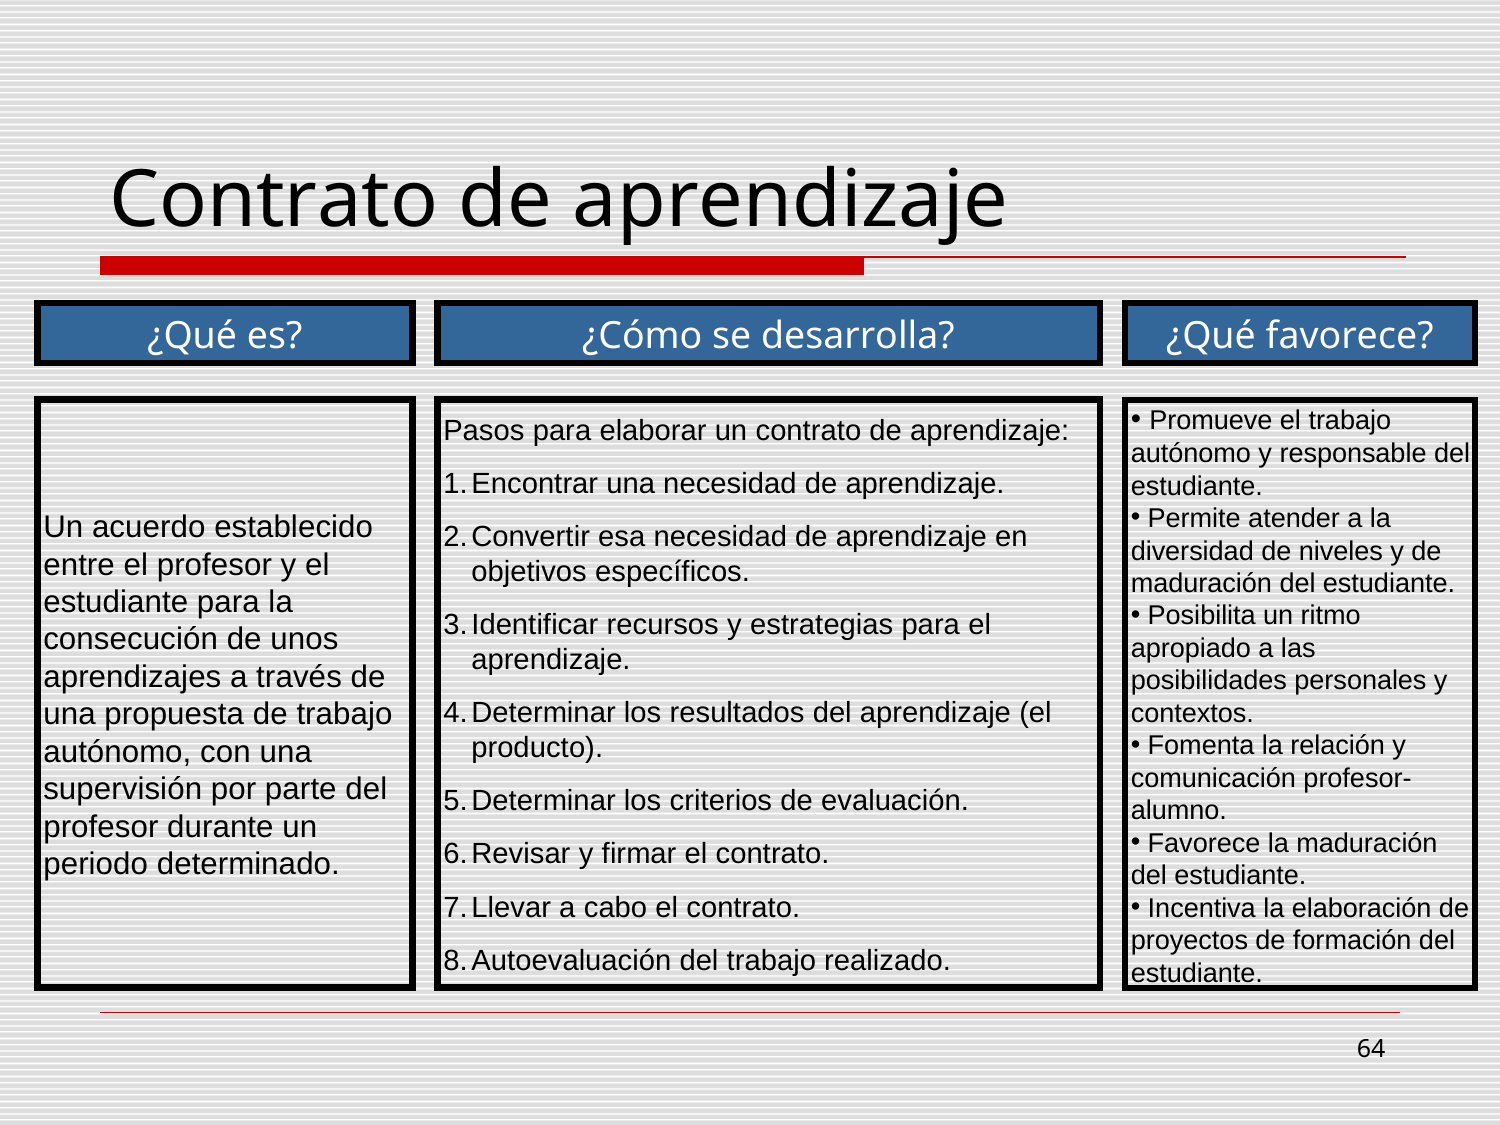

# Contrato de aprendizaje
¿Qué es?
¿Cómo se desarrolla?
¿Qué favorece?
Un acuerdo establecido entre el profesor y el estudiante para la consecución de unos aprendizajes a través de una propuesta de trabajo autónomo, con una supervisión por parte del profesor durante un periodo determinado.
Pasos para elaborar un contrato de aprendizaje:
Encontrar una necesidad de aprendizaje.
Convertir esa necesidad de aprendizaje en objetivos específicos.
Identificar recursos y estrategias para el aprendizaje.
Determinar los resultados del aprendizaje (el producto).
Determinar los criterios de evaluación.
Revisar y firmar el contrato.
Llevar a cabo el contrato.
Autoevaluación del trabajo realizado.
 Promueve el trabajo autónomo y responsable del estudiante.
 Permite atender a la diversidad de niveles y de maduración del estudiante.
 Posibilita un ritmo apropiado a las posibilidades personales y contextos.
 Fomenta la relación y comunicación profesor-alumno.
 Favorece la maduración del estudiante.
 Incentiva la elaboración de proyectos de formación del estudiante.